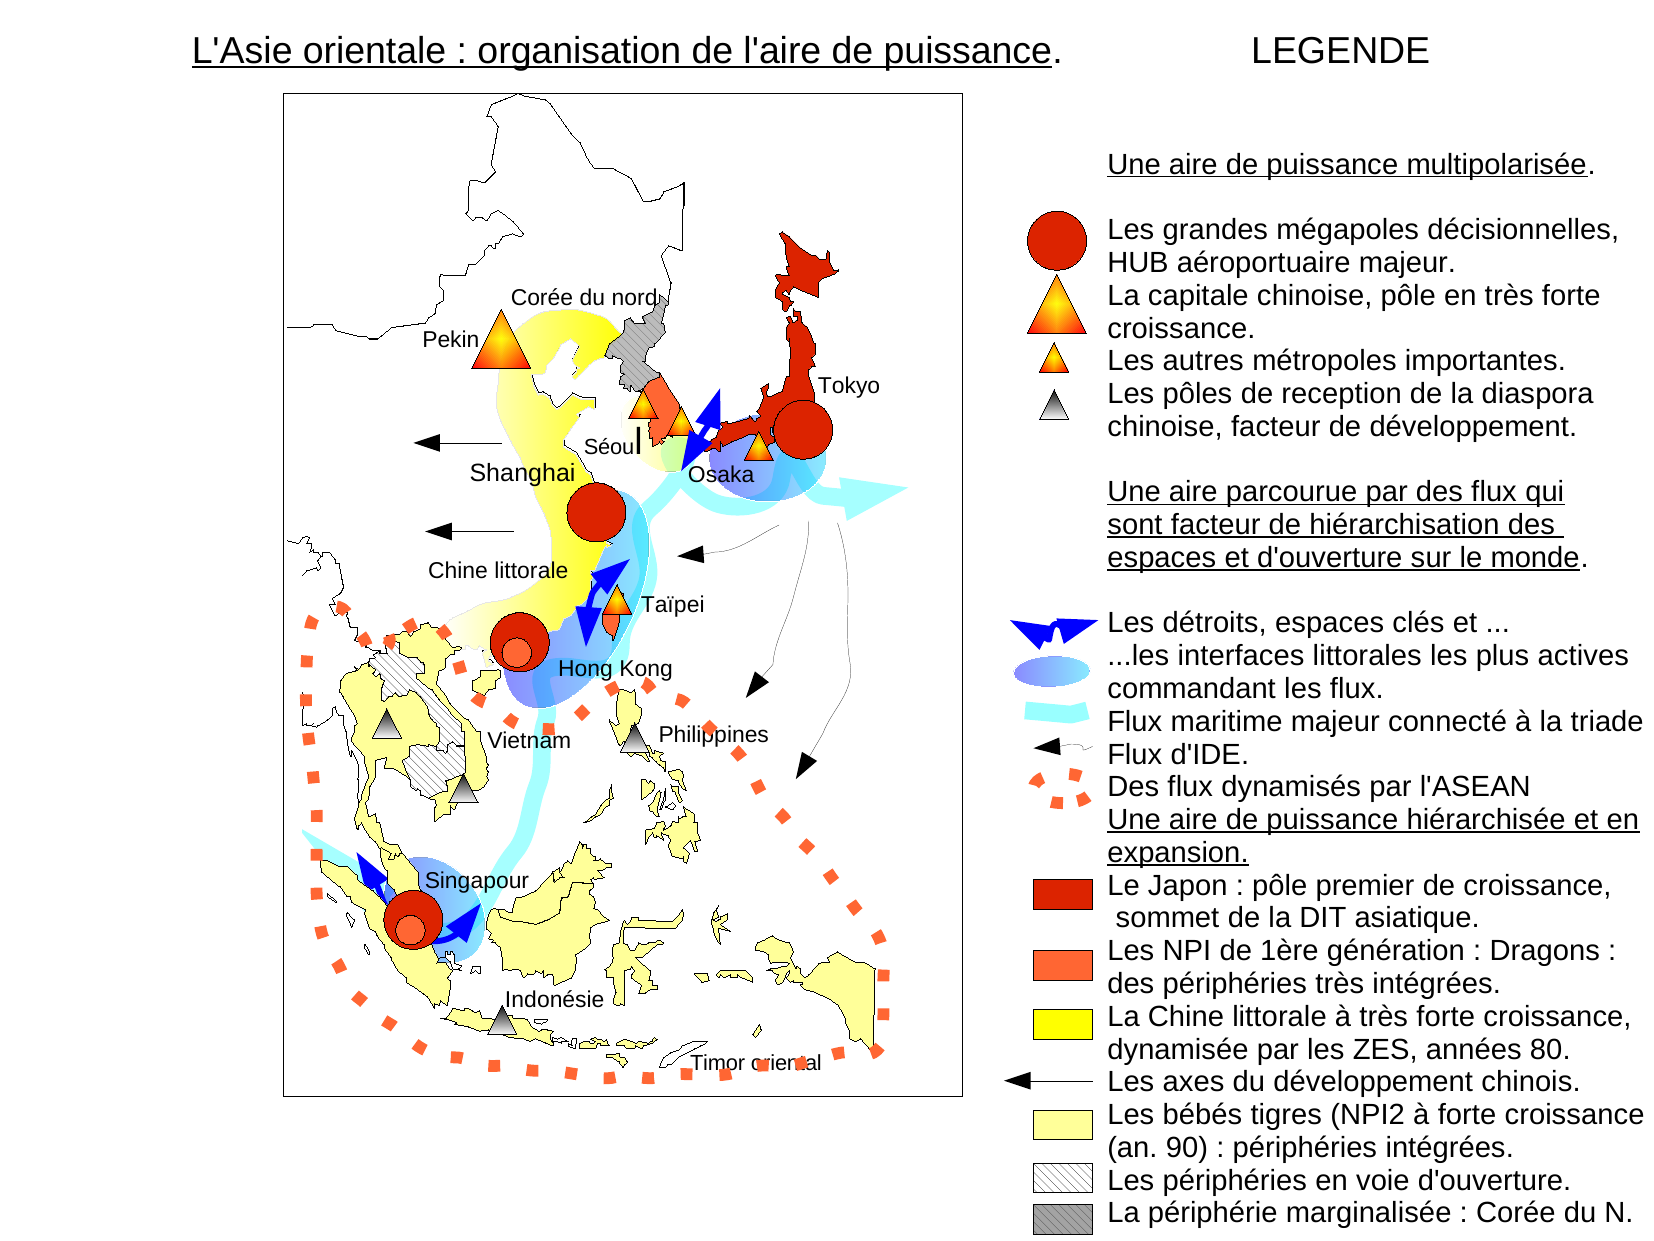

L'Asie orientale : organisation de l'aire de puissance. LEGENDE
Une aire de puissance multipolarisée.
Les grandes mégapoles décisionnelles,
HUB aéroportuaire majeur.
La capitale chinoise, pôle en très forte
croissance.
Les autres métropoles importantes.
Les pôles de reception de la diaspora
chinoise, facteur de développement.
Une aire parcourue par des flux qui
sont facteur de hiérarchisation des
espaces et d'ouverture sur le monde.
Les détroits, espaces clés et ...
...les interfaces littorales les plus actives
commandant les flux.
Flux maritime majeur connecté à la triade
Flux d'IDE.
Des flux dynamisés par l'ASEAN
Une aire de puissance hiérarchisée et en
expansion.
Le Japon : pôle premier de croissance,
 sommet de la DIT asiatique.
Les NPI de 1ère génération : Dragons :
des périphéries très intégrées.
La Chine littorale à très forte croissance,
dynamisée par les ZES, années 80.
Les axes du développement chinois.
Les bébés tigres (NPI2 à forte croissance
(an. 90) : périphéries intégrées.
Les périphéries en voie d'ouverture.
La périphérie marginalisée : Corée du N.
Tokyo
Hong Kong
Singapour
Timor oriental
Corée du nord
Pekin
Séoul
Shanghai
Osaka
Chine littorale
Taïpei
Philippines
Vietnam
Indonésie